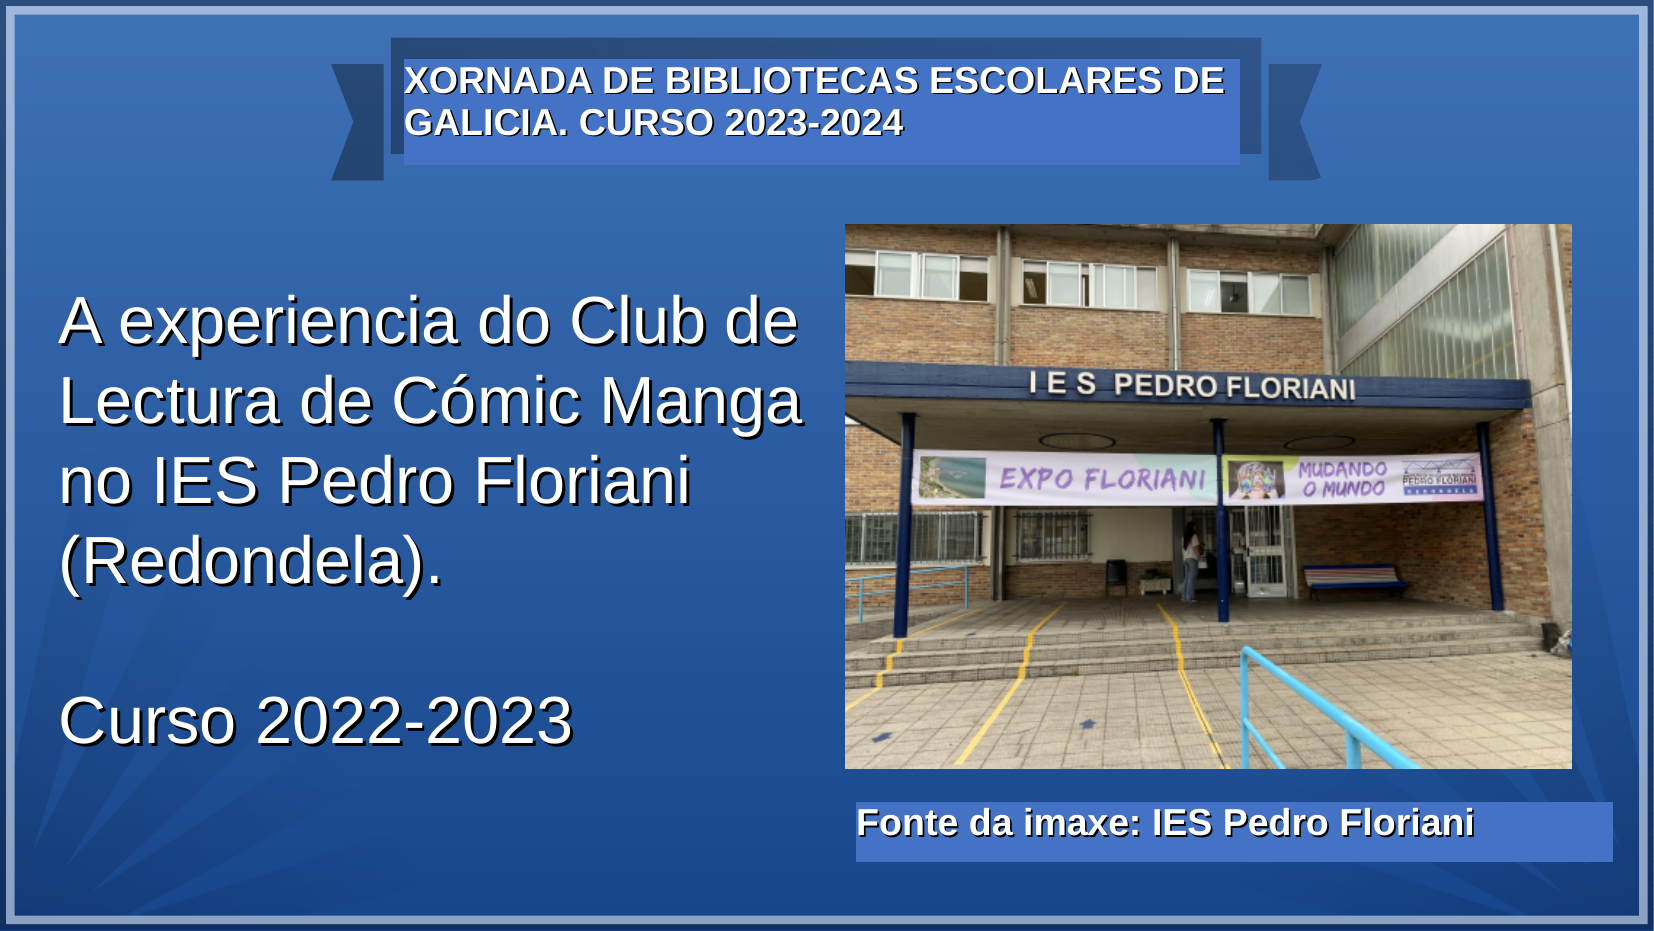

| XORNADA DE BIBLIOTECAS ESCOLARES DE GALICIA. CURSO 2023-2024 |
| --- |
# A experiencia do Club de Lectura de Cómic Manga no IES Pedro Floriani (Redondela). Curso 2022-2023
| Fonte da imaxe: IES Pedro Floriani |
| --- |